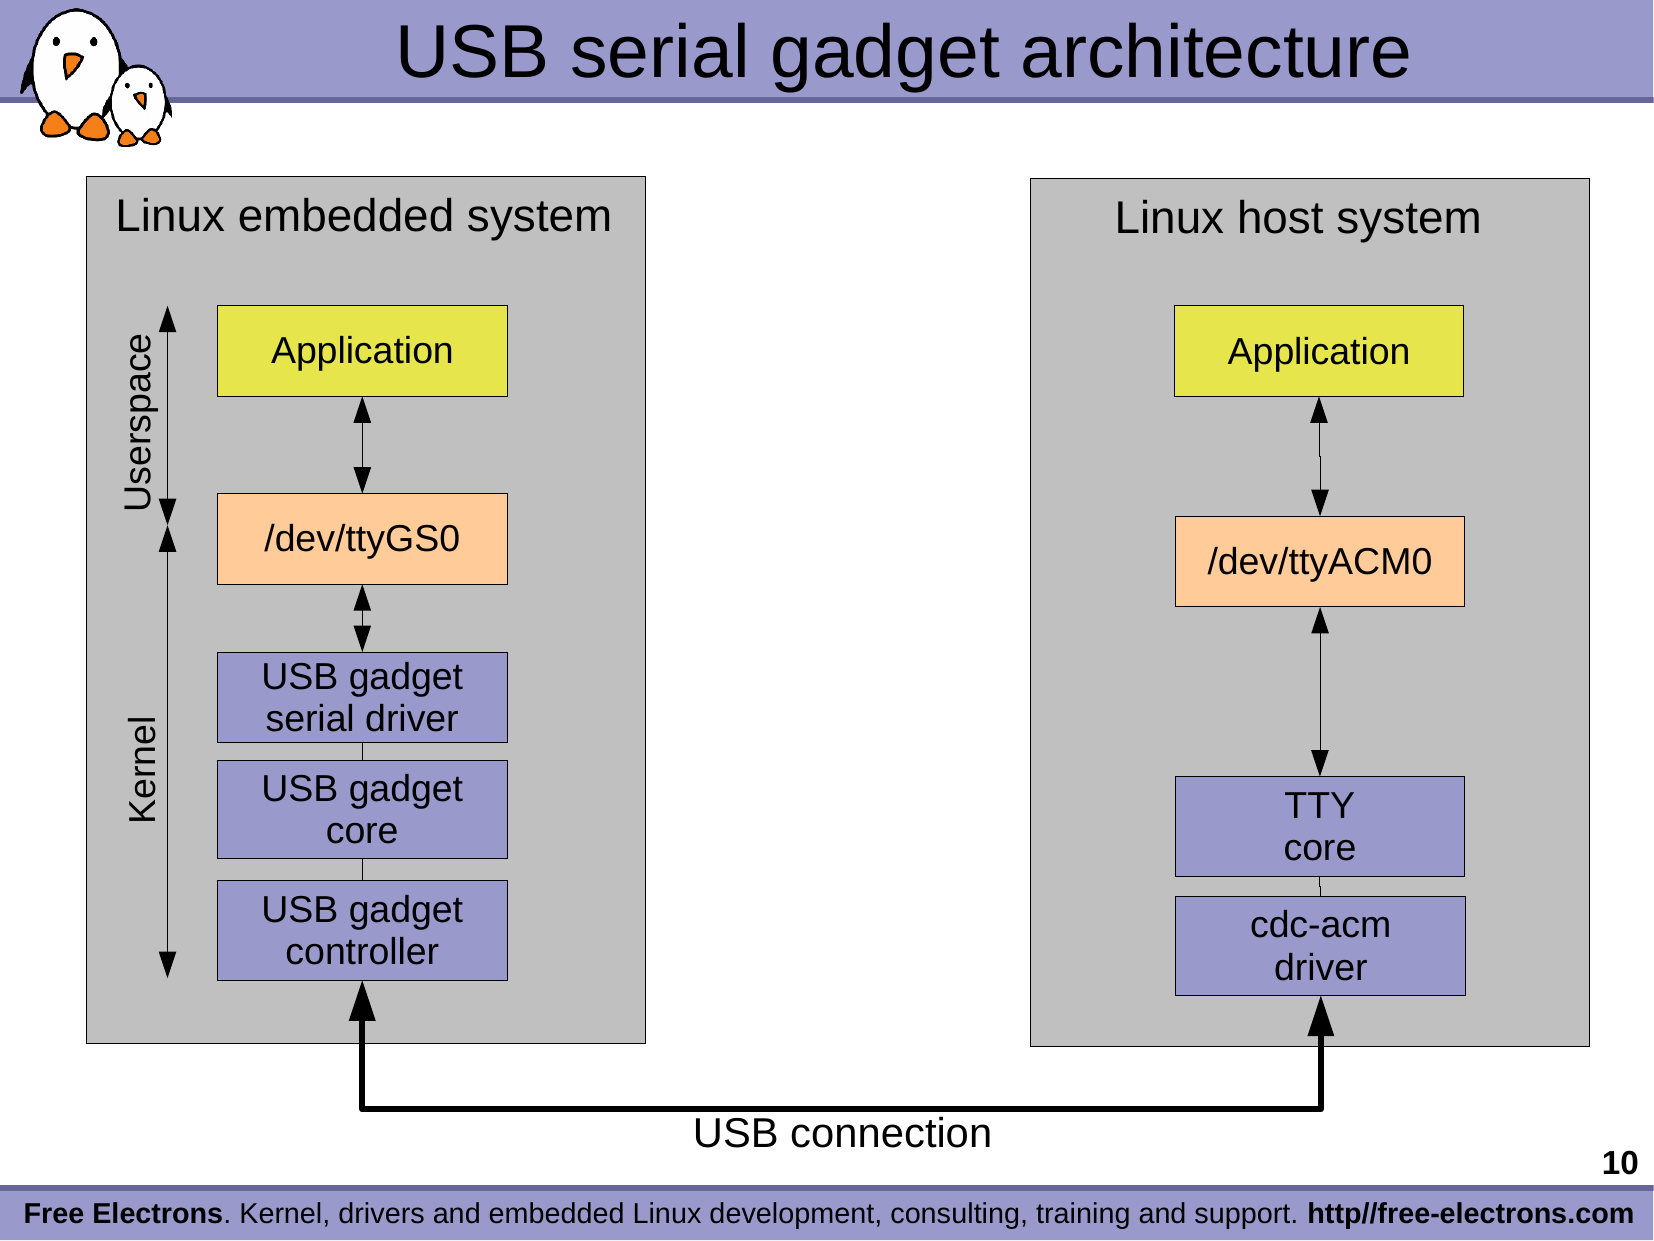

# USB serial gadget architecture
Linux embedded system
Linux host system
Application
Application
Userspace
/dev/ttyGS0
/dev/ttyACM0
USB gadget
serial driver
Kernel
USB gadget
core
TTY
core
USB gadget
controller
cdc-acm
driver
USB connection